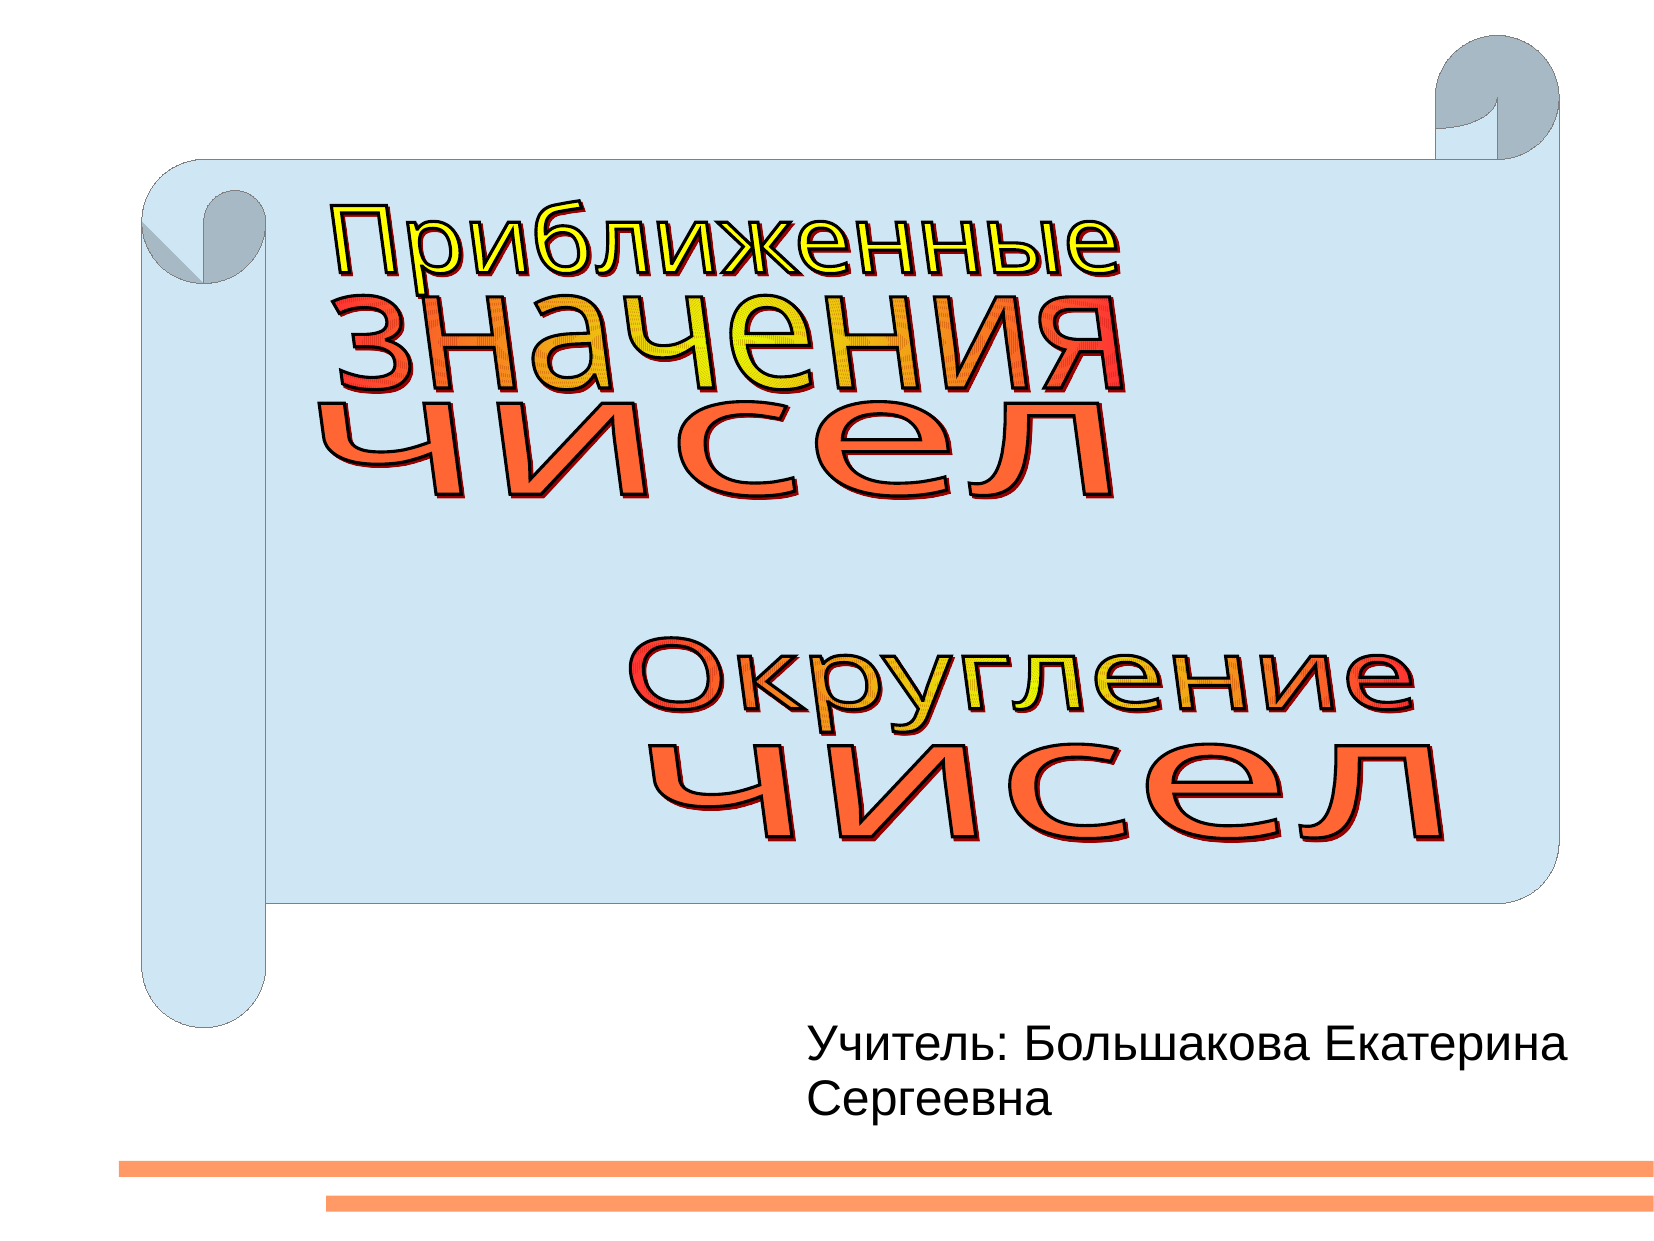

Приближенные
значения
чисел
Округление
чисел
Учитель: Большакова Екатерина Сергеевна